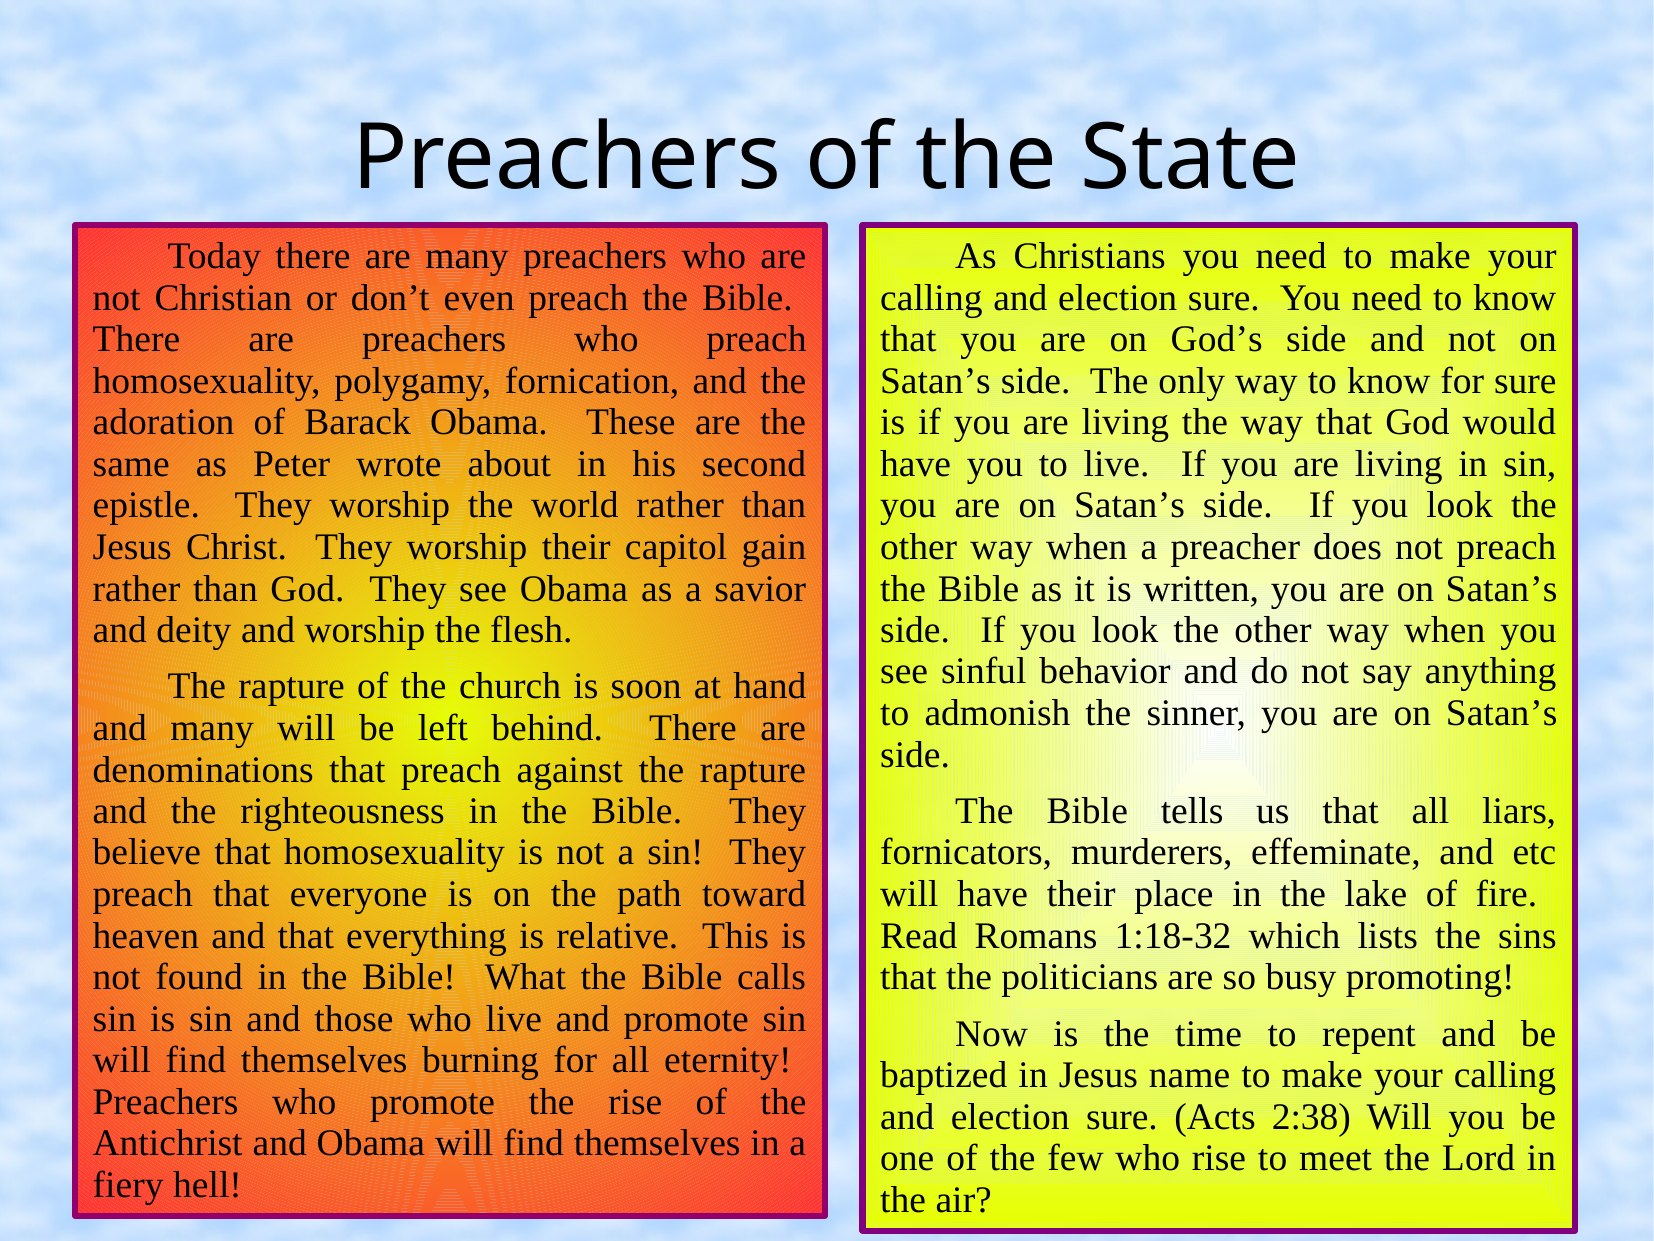

# Preachers of the State
Today there are many preachers who are not Christian or don’t even preach the Bible. There are preachers who preach homosexuality, polygamy, fornication, and the adoration of Barack Obama. These are the same as Peter wrote about in his second epistle. They worship the world rather than Jesus Christ. They worship their capitol gain rather than God. They see Obama as a savior and deity and worship the flesh.
The rapture of the church is soon at hand and many will be left behind. There are denominations that preach against the rapture and the righteousness in the Bible. They believe that homosexuality is not a sin! They preach that everyone is on the path toward heaven and that everything is relative. This is not found in the Bible! What the Bible calls sin is sin and those who live and promote sin will find themselves burning for all eternity! Preachers who promote the rise of the Antichrist and Obama will find themselves in a fiery hell!
As Christians you need to make your calling and election sure. You need to know that you are on God’s side and not on Satan’s side. The only way to know for sure is if you are living the way that God would have you to live. If you are living in sin, you are on Satan’s side. If you look the other way when a preacher does not preach the Bible as it is written, you are on Satan’s side. If you look the other way when you see sinful behavior and do not say anything to admonish the sinner, you are on Satan’s side.
The Bible tells us that all liars, fornicators, murderers, effeminate, and etc will have their place in the lake of fire. Read Romans 1:18-32 which lists the sins that the politicians are so busy promoting!
Now is the time to repent and be baptized in Jesus name to make your calling and election sure. (Acts 2:38) Will you be one of the few who rise to meet the Lord in the air?